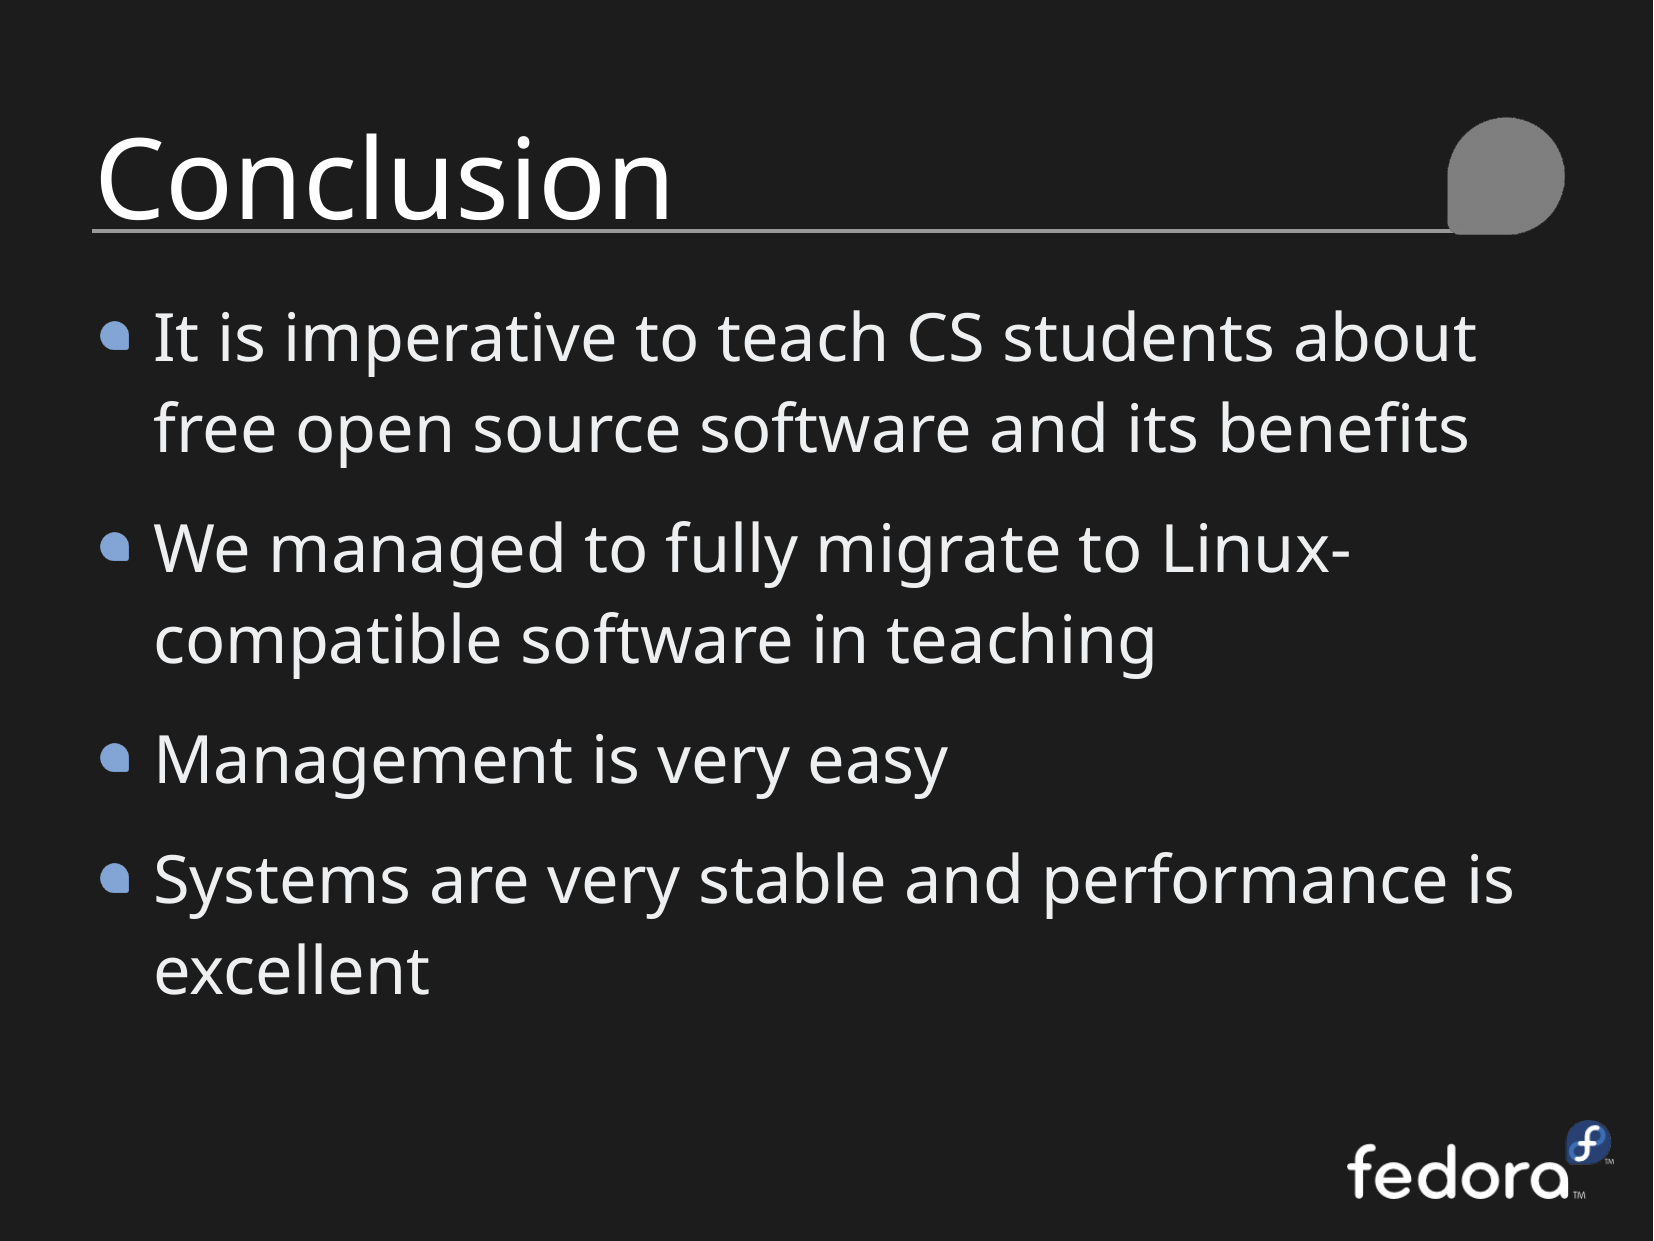

Conclusion
# It is imperative to teach CS students about free open source software and its benefits
We managed to fully migrate to Linux-compatible software in teaching
Management is very easy
Systems are very stable and performance is excellent